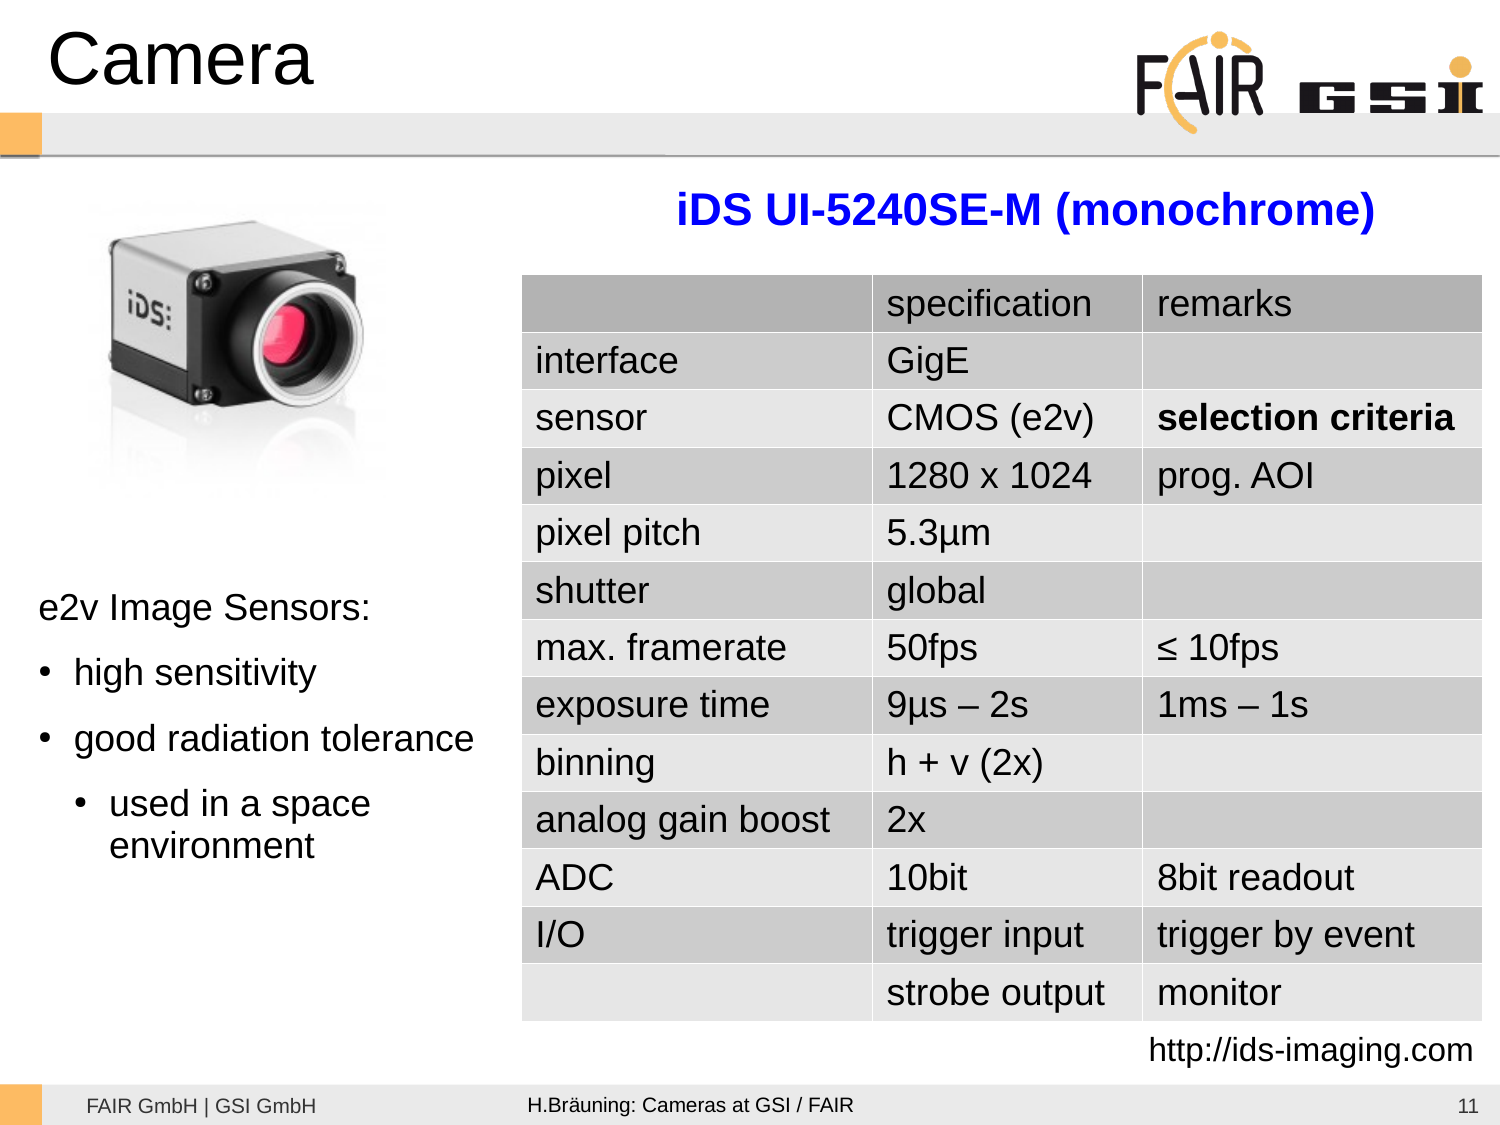

# Camera
iDS UI-5240SE-M (monochrome)
| | specification | remarks |
| --- | --- | --- |
| interface | GigE | |
| sensor | CMOS (e2v) | selection criteria |
| pixel | 1280 x 1024 | prog. AOI |
| pixel pitch | 5.3µm | |
| shutter | global | |
| max. framerate | 50fps | ≤ 10fps |
| exposure time | 9µs – 2s | 1ms – 1s |
| binning | h + v (2x) | |
| analog gain boost | 2x | |
| ADC | 10bit | 8bit readout |
| I/O | trigger input | trigger by event |
| | strobe output | monitor |
e2v Image Sensors:
high sensitivity
good radiation tolerance
used in a space environment
http://ids-imaging.com
11
Harald Bräuning / GSI